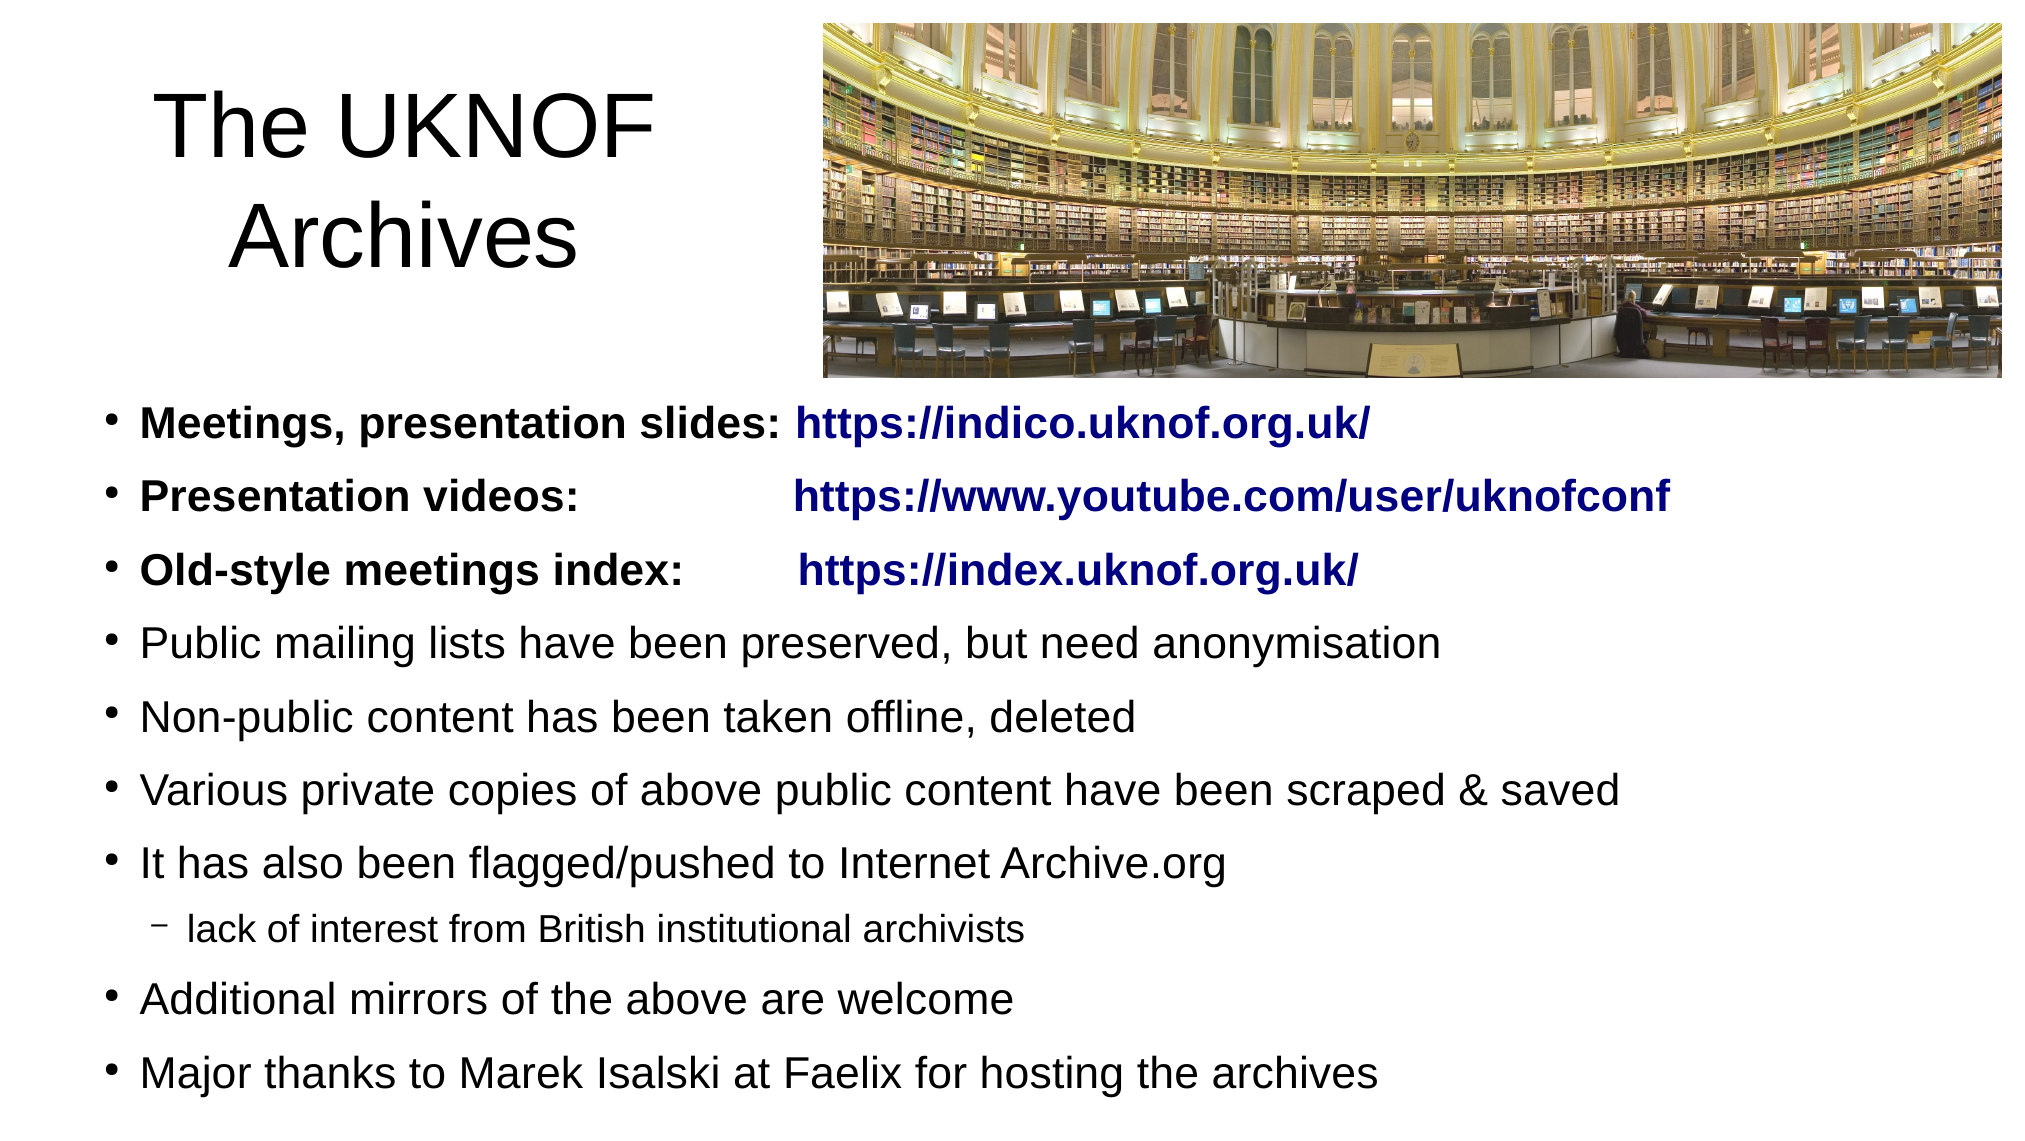

# The UKNOF Archives
Meetings, presentation slides: https://indico.uknof.org.uk/
Presentation videos: https://www.youtube.com/user/uknofconf
Old-style meetings index: https://index.uknof.org.uk/
Public mailing lists have been preserved, but need anonymisation
Non-public content has been taken offline, deleted
Various private copies of above public content have been scraped & saved
It has also been flagged/pushed to Internet Archive.org
lack of interest from British institutional archivists
Additional mirrors of the above are welcome
Major thanks to Marek Isalski at Faelix for hosting the archives